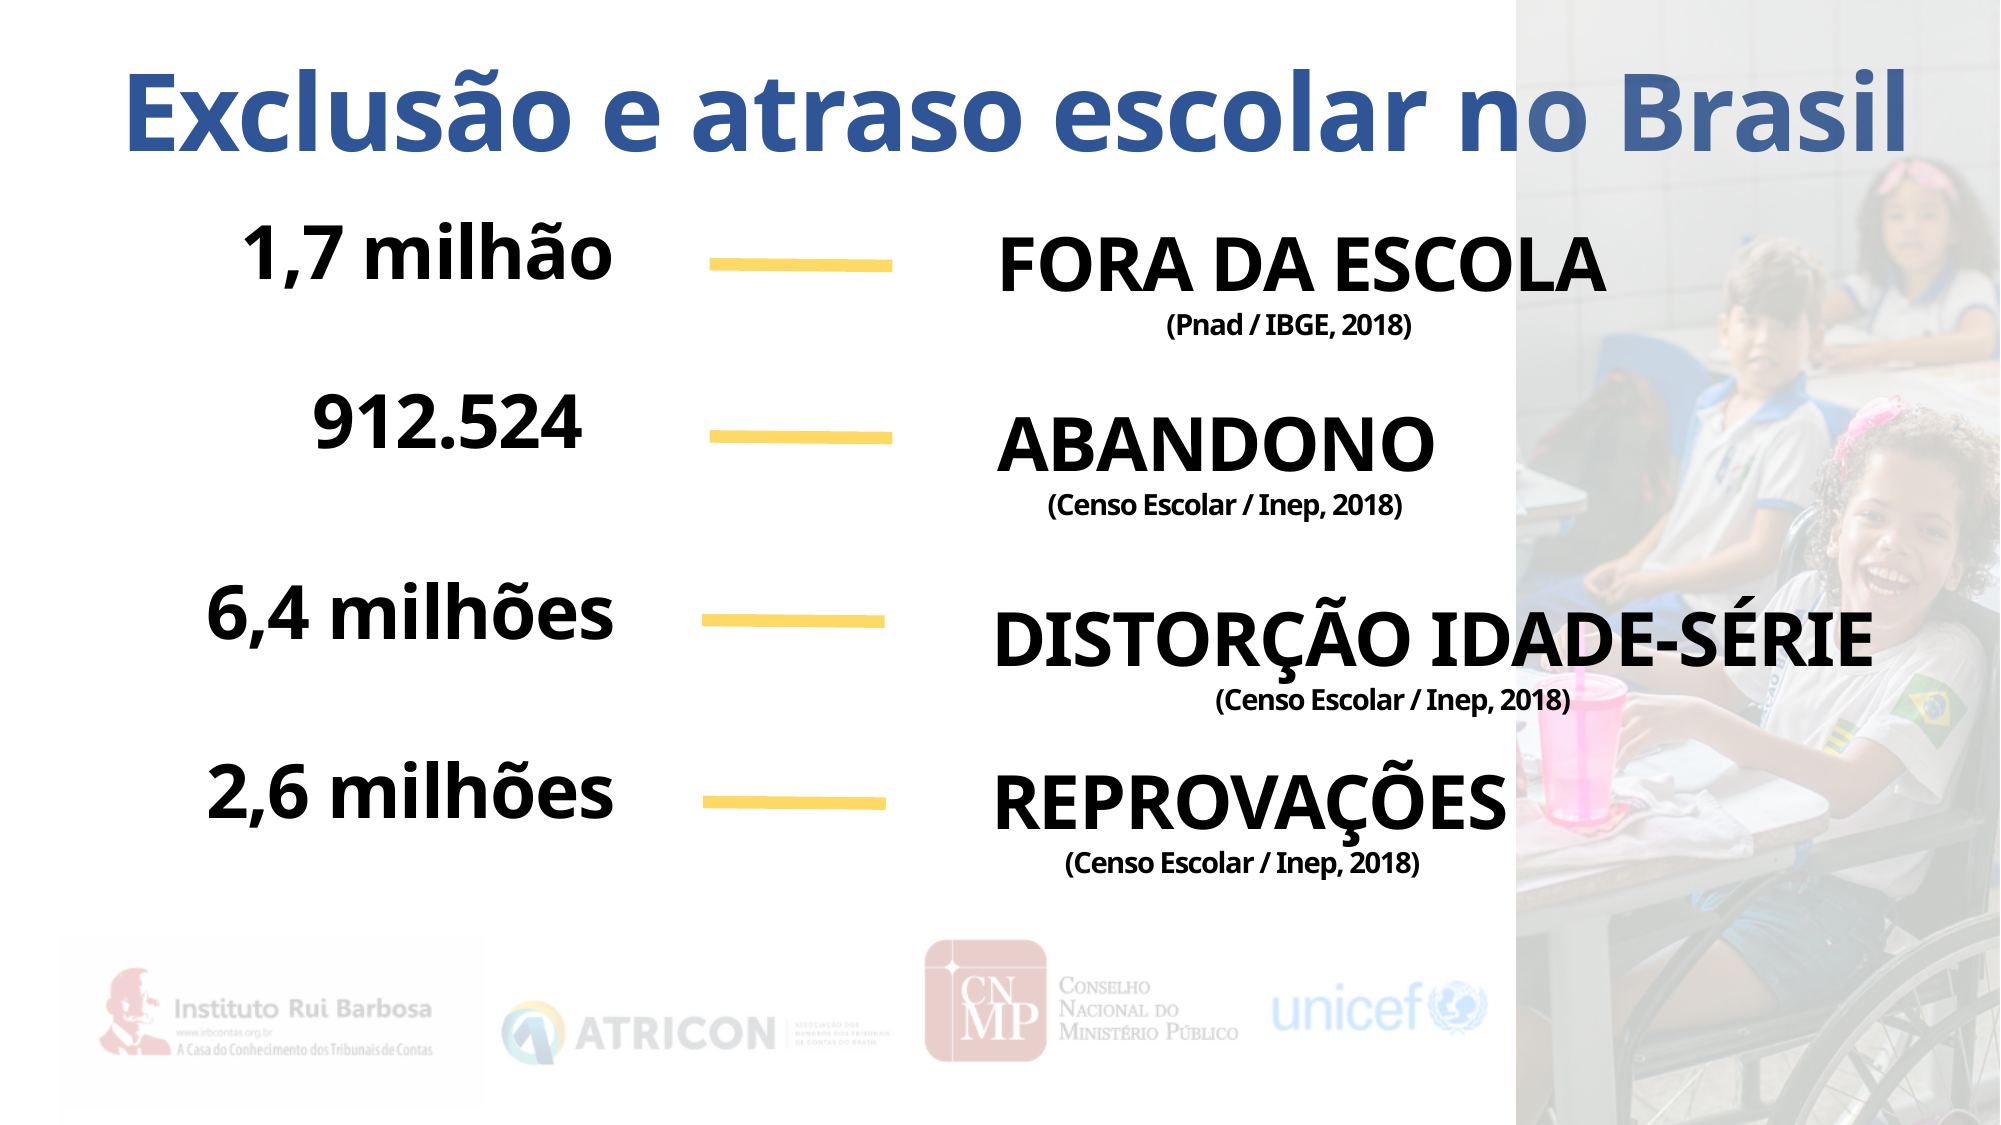

# Exclusão e atraso escolar no Brasil
1,7 milhão
FORA DA ESCOLA
 (Pnad / IBGE, 2018)
912.524
ABANDONO
 (Censo Escolar / Inep, 2018)
6,4 milhões
DISTORÇÃO IDADE-SÉRIE
 (Censo Escolar / Inep, 2018)
2,6 milhões
REPROVAÇÕES
 (Censo Escolar / Inep, 2018)